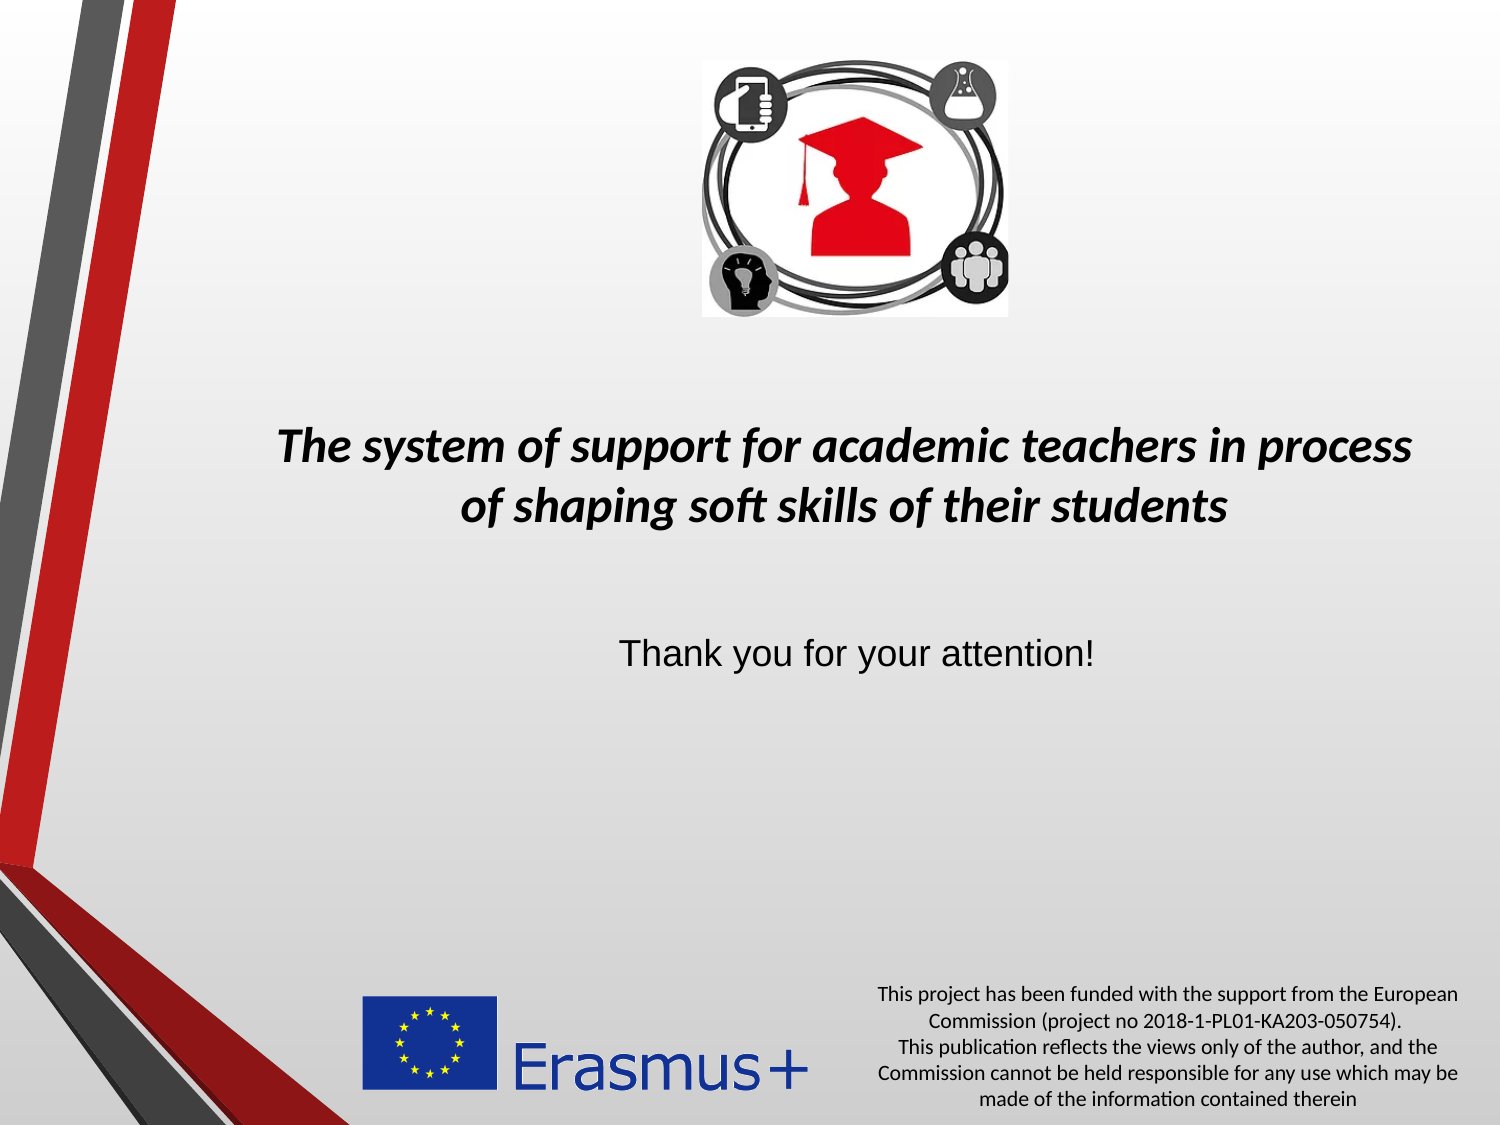

The system of support for academic teachers in process of shaping soft skills of their students
Thank you for your attention!
This project has been funded with the support from the European Commission (project no 2018-1-PL01-KA203-050754).
This publication reflects the views only of the author, and the Commission cannot be held responsible for any use which may be made of the information contained therein